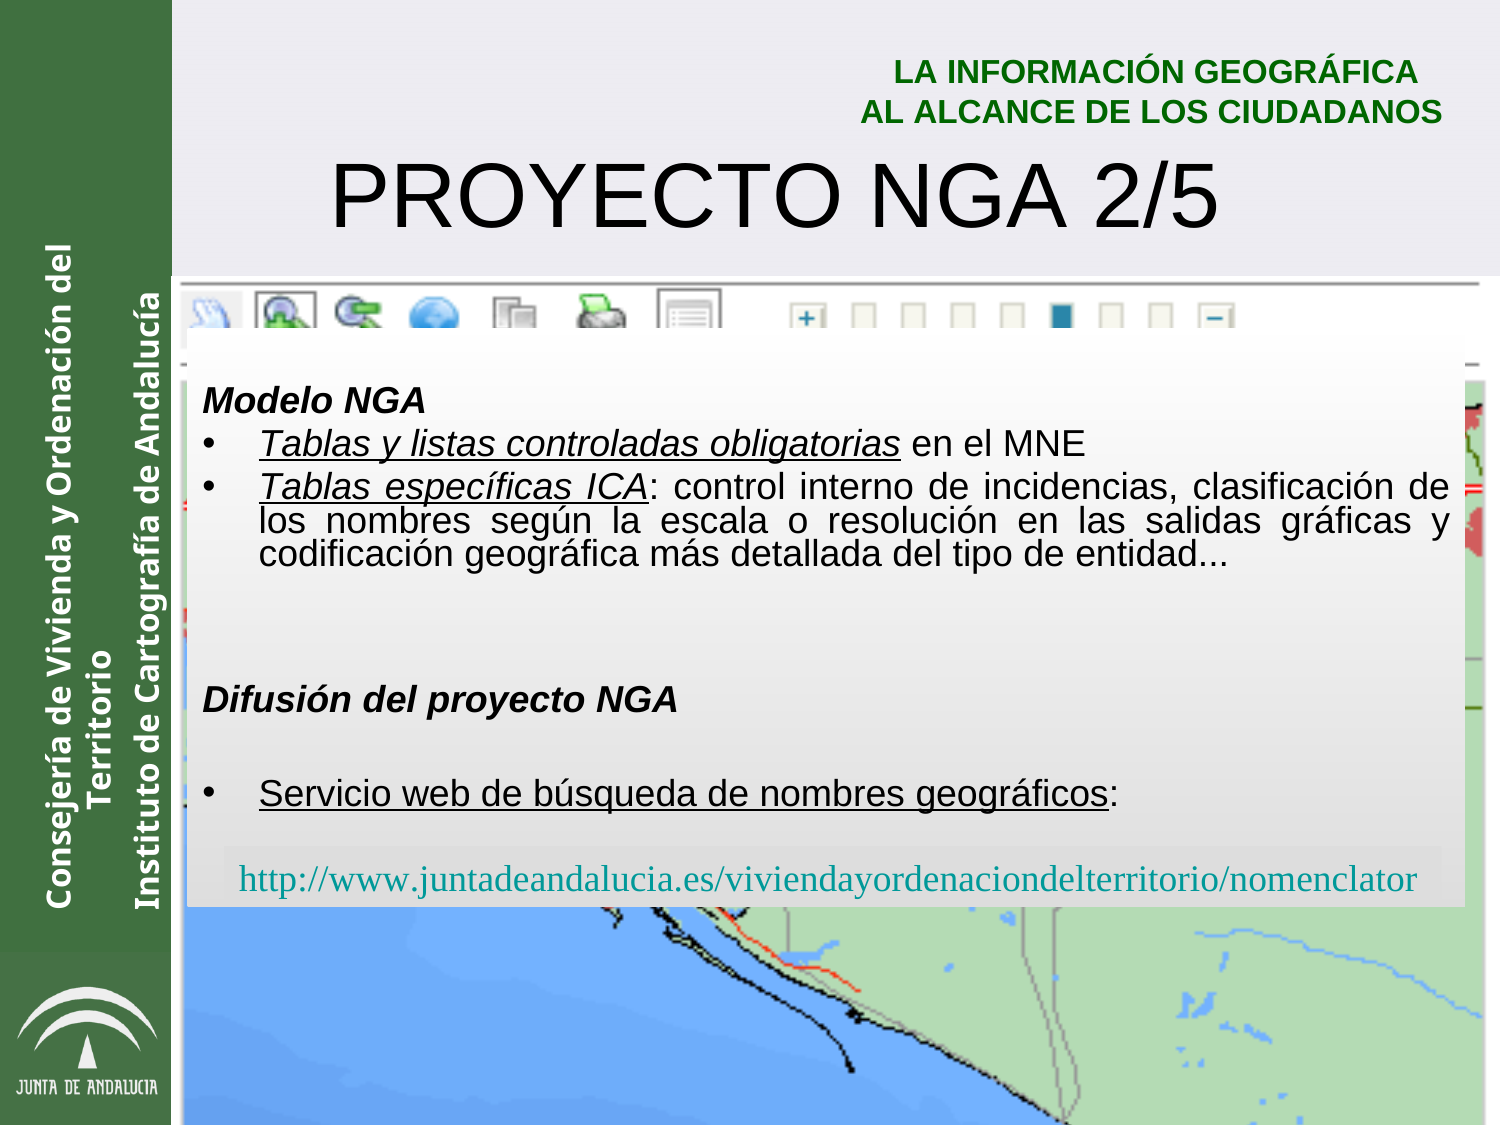

# PROYECTO NGA 2/5
Modelo NGA
Tablas y listas controladas obligatorias en el MNE
Tablas específicas ICA: control interno de incidencias, clasificación de los nombres según la escala o resolución en las salidas gráficas y codificación geográfica más detallada del tipo de entidad...
Difusión del proyecto NGA
Servicio web de búsqueda de nombres geográficos:
http://www.juntadeandalucia.es/viviendayordenaciondelterritorio/nomenclator